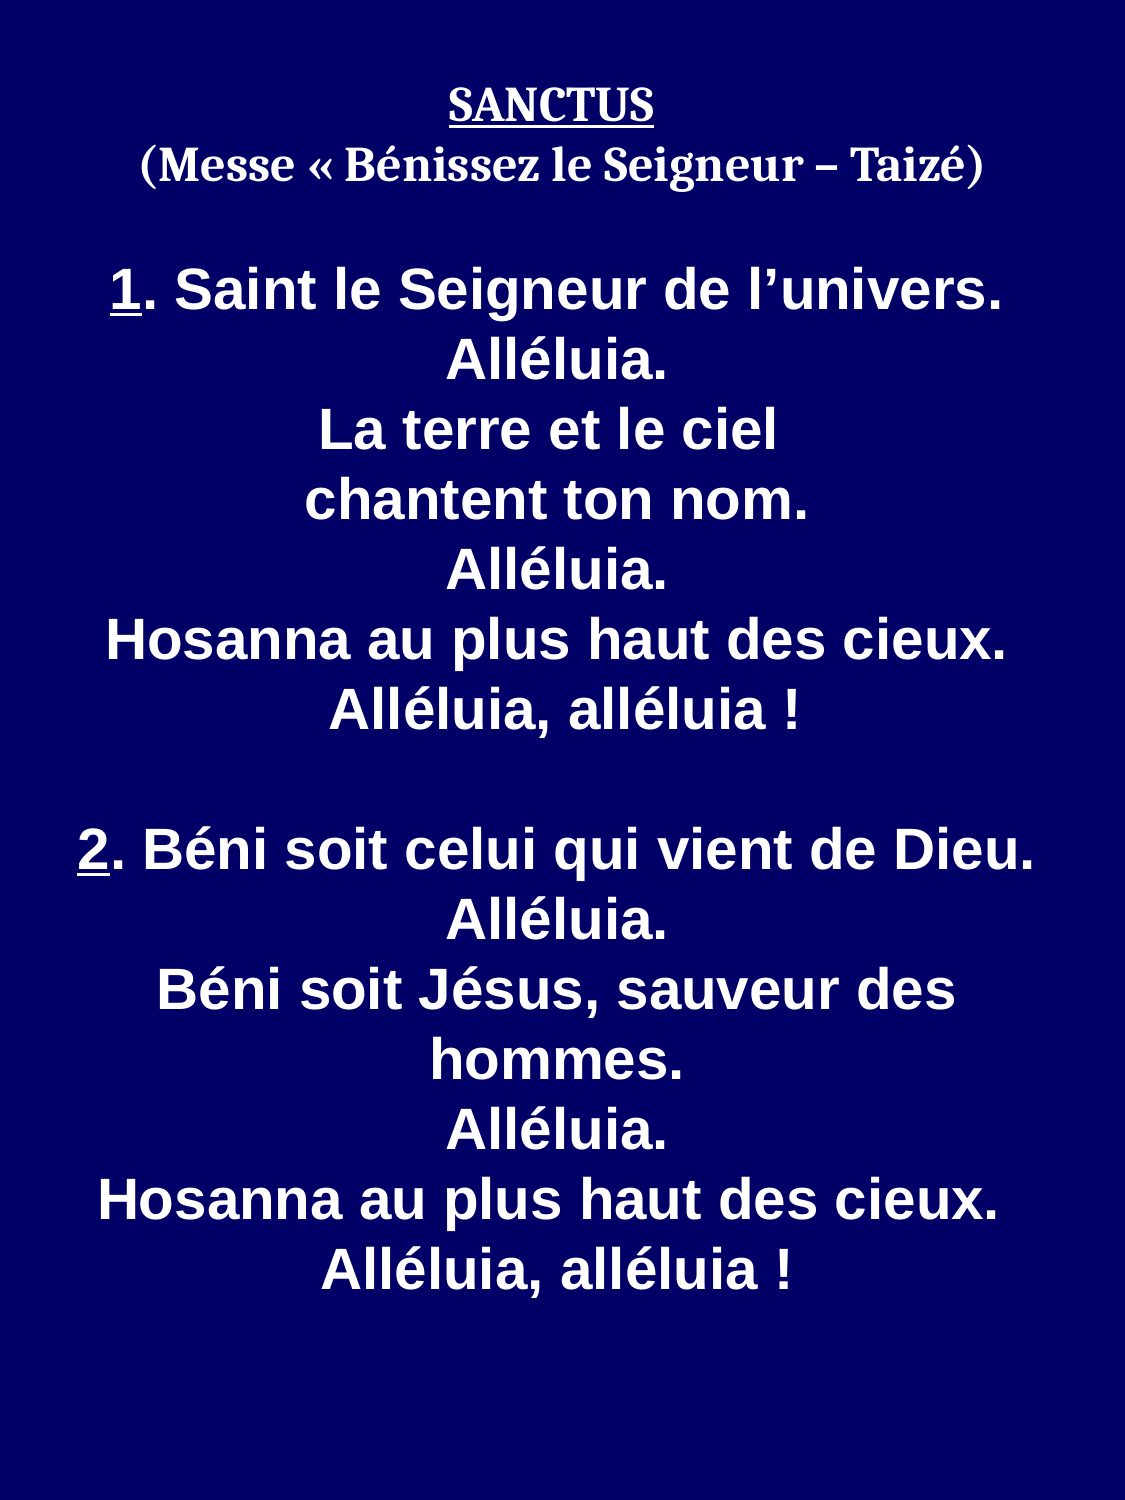

SANCTUS
 (Messe « Bénissez le Seigneur – Taizé)
1. Saint le Seigneur de l’univers.
Alléluia.
La terre et le ciel
chantent ton nom.
Alléluia.
Hosanna au plus haut des cieux.
 Alléluia, alléluia !
2. Béni soit celui qui vient de Dieu.
Alléluia.
Béni soit Jésus, sauveur des hommes.
Alléluia.
Hosanna au plus haut des cieux.
Alléluia, alléluia !